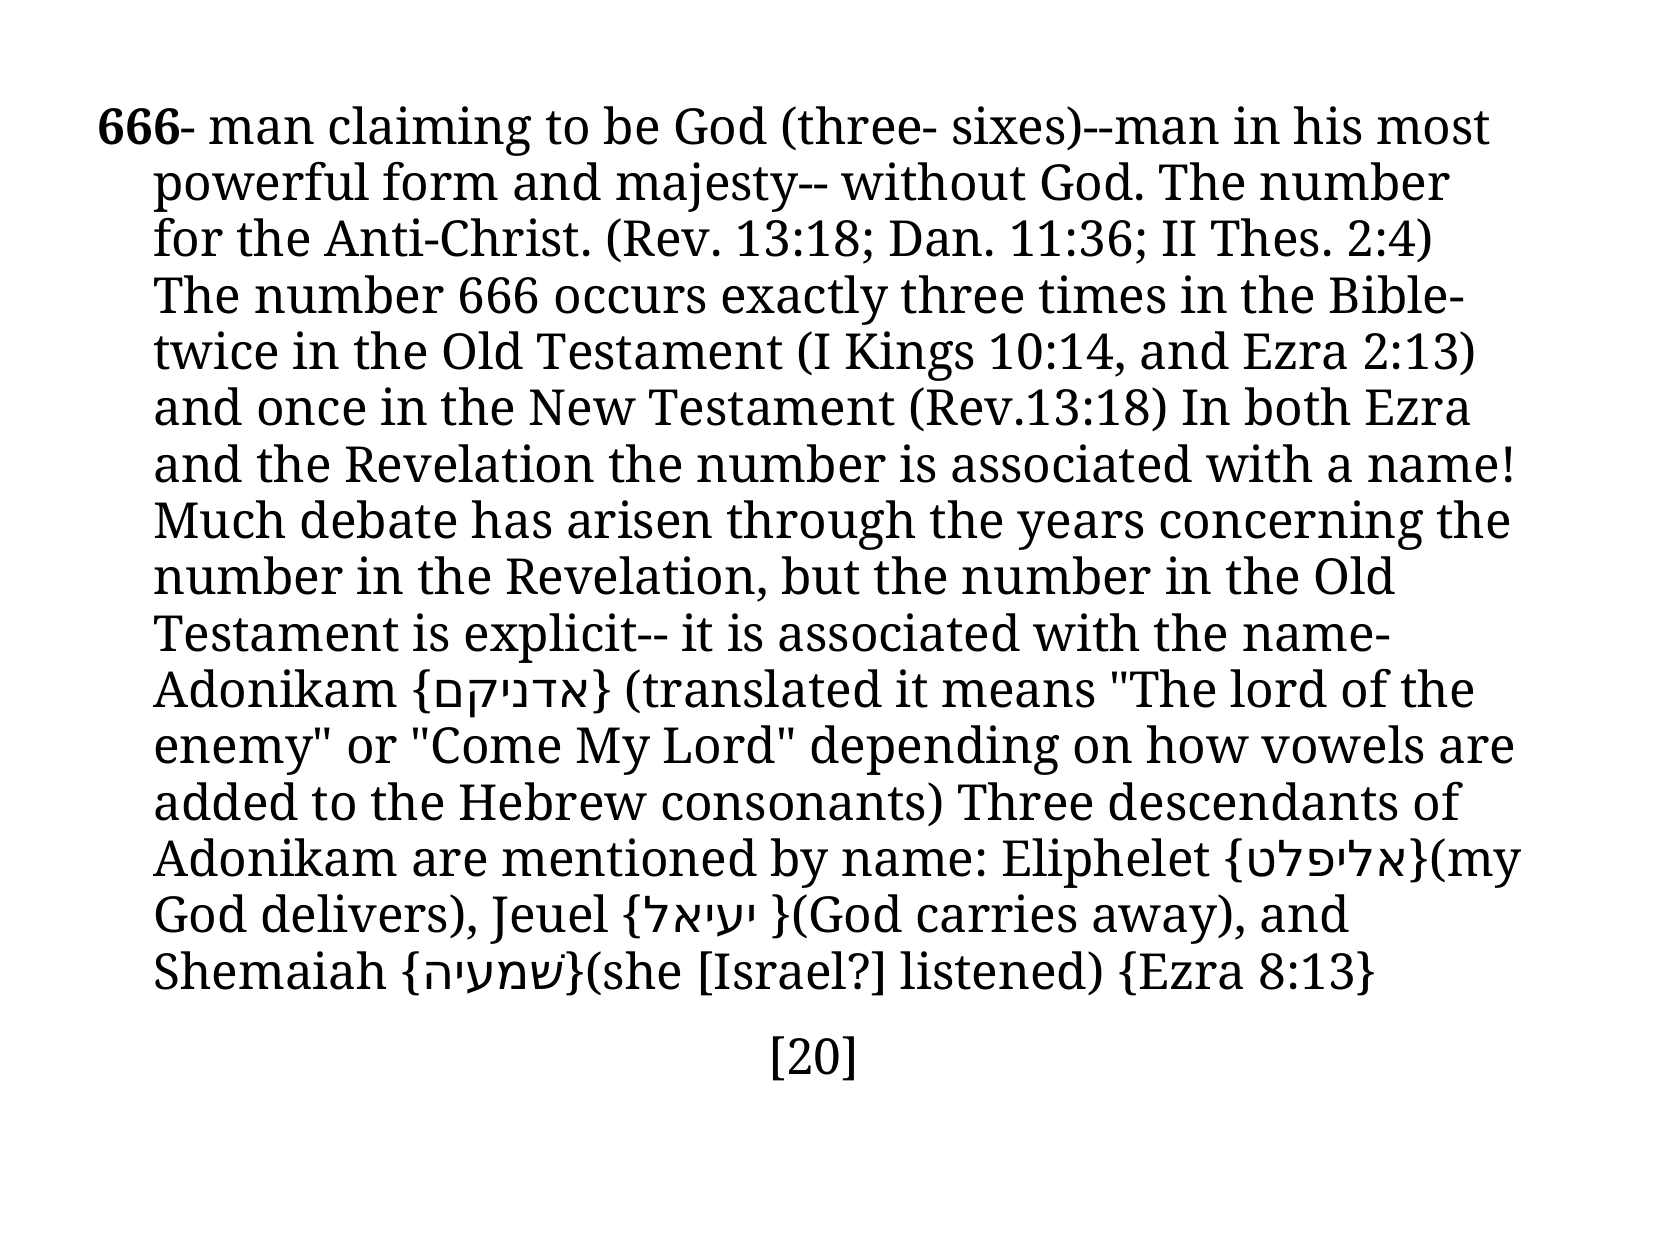

# 666- man claiming to be God (three- sixes)--man in his most powerful form and majesty-- without God. The number for the Anti-Christ. (Rev. 13:18; Dan. 11:36; II Thes. 2:4) The number 666 occurs exactly three times in the Bible- twice in the Old Testament (I Kings 10:14, and Ezra 2:13) and once in the New Testament (Rev.13:18) In both Ezra and the Revelation the number is associated with a name! Much debate has arisen through the years concerning the number in the Revelation, but the number in the Old Testament is explicit-- it is associated with the name- Adonikam {אדניקם} (translated it means "The lord of the enemy" or "Come My Lord" depending on how vowels are added to the Hebrew consonants) Three descendants of Adonikam are mentioned by name: Eliphelet {אליפלט}(my God delivers), Jeuel {יעיאל }(God carries away), and Shemaiah {שׁמעיה}(she [Israel?] listened) {Ezra 8:13}
[20]